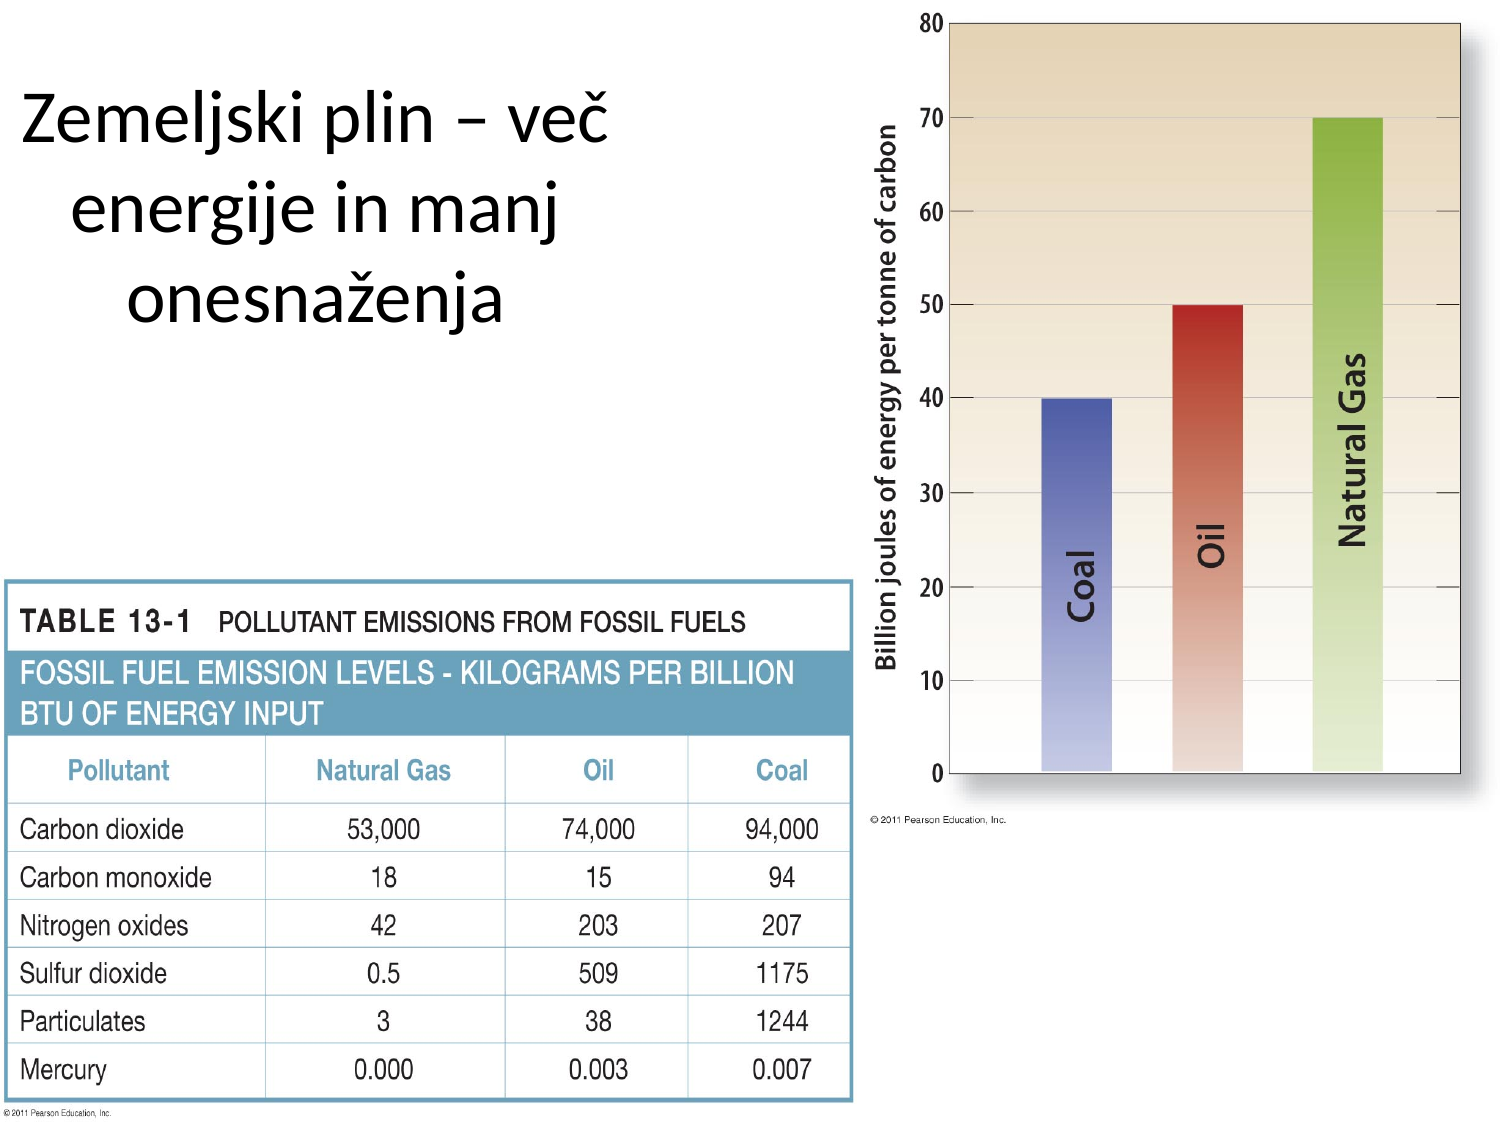

# Zemeljski plin – več energije in manj onesnaženja